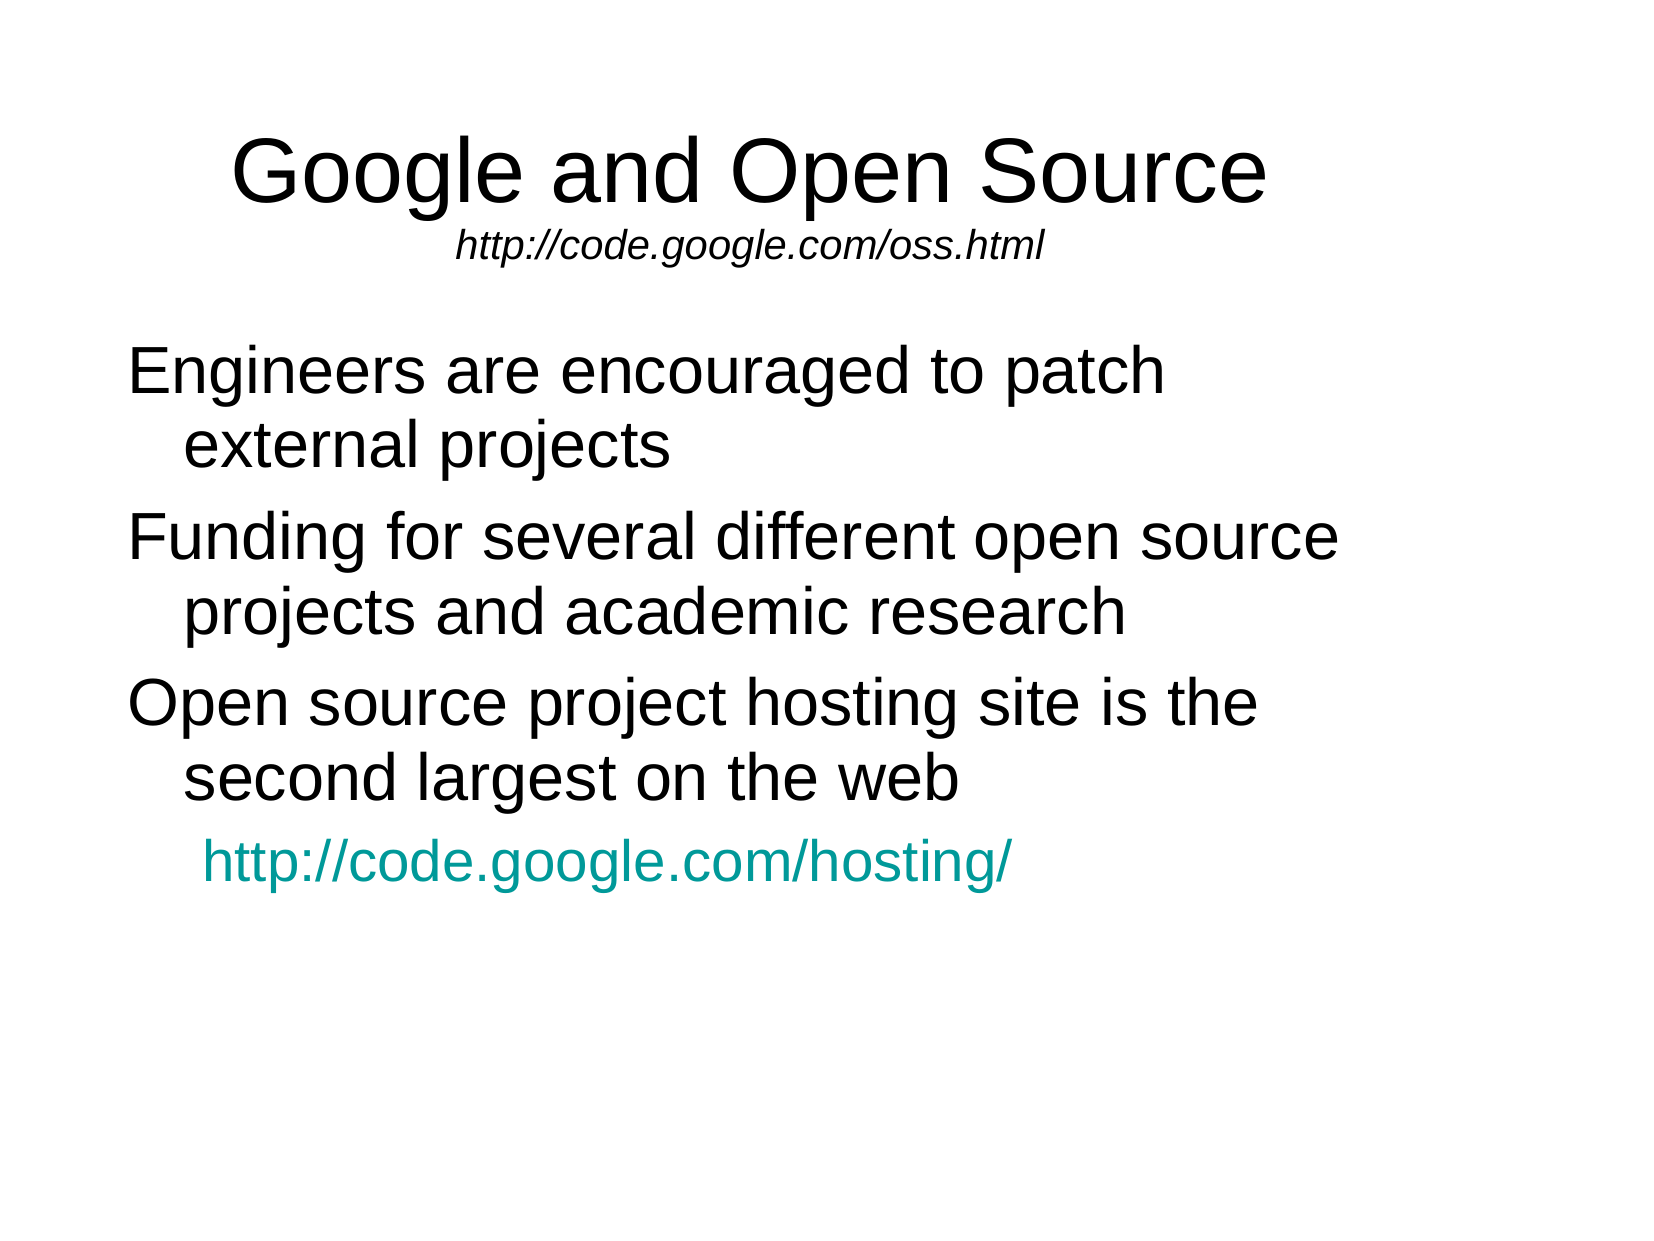

# Google and Open Source http://code.google.com/oss.html
Engineers are encouraged to patch external projects
Funding for several different open source projects and academic research
Open source project hosting site is the second largest on the web
http://code.google.com/hosting/